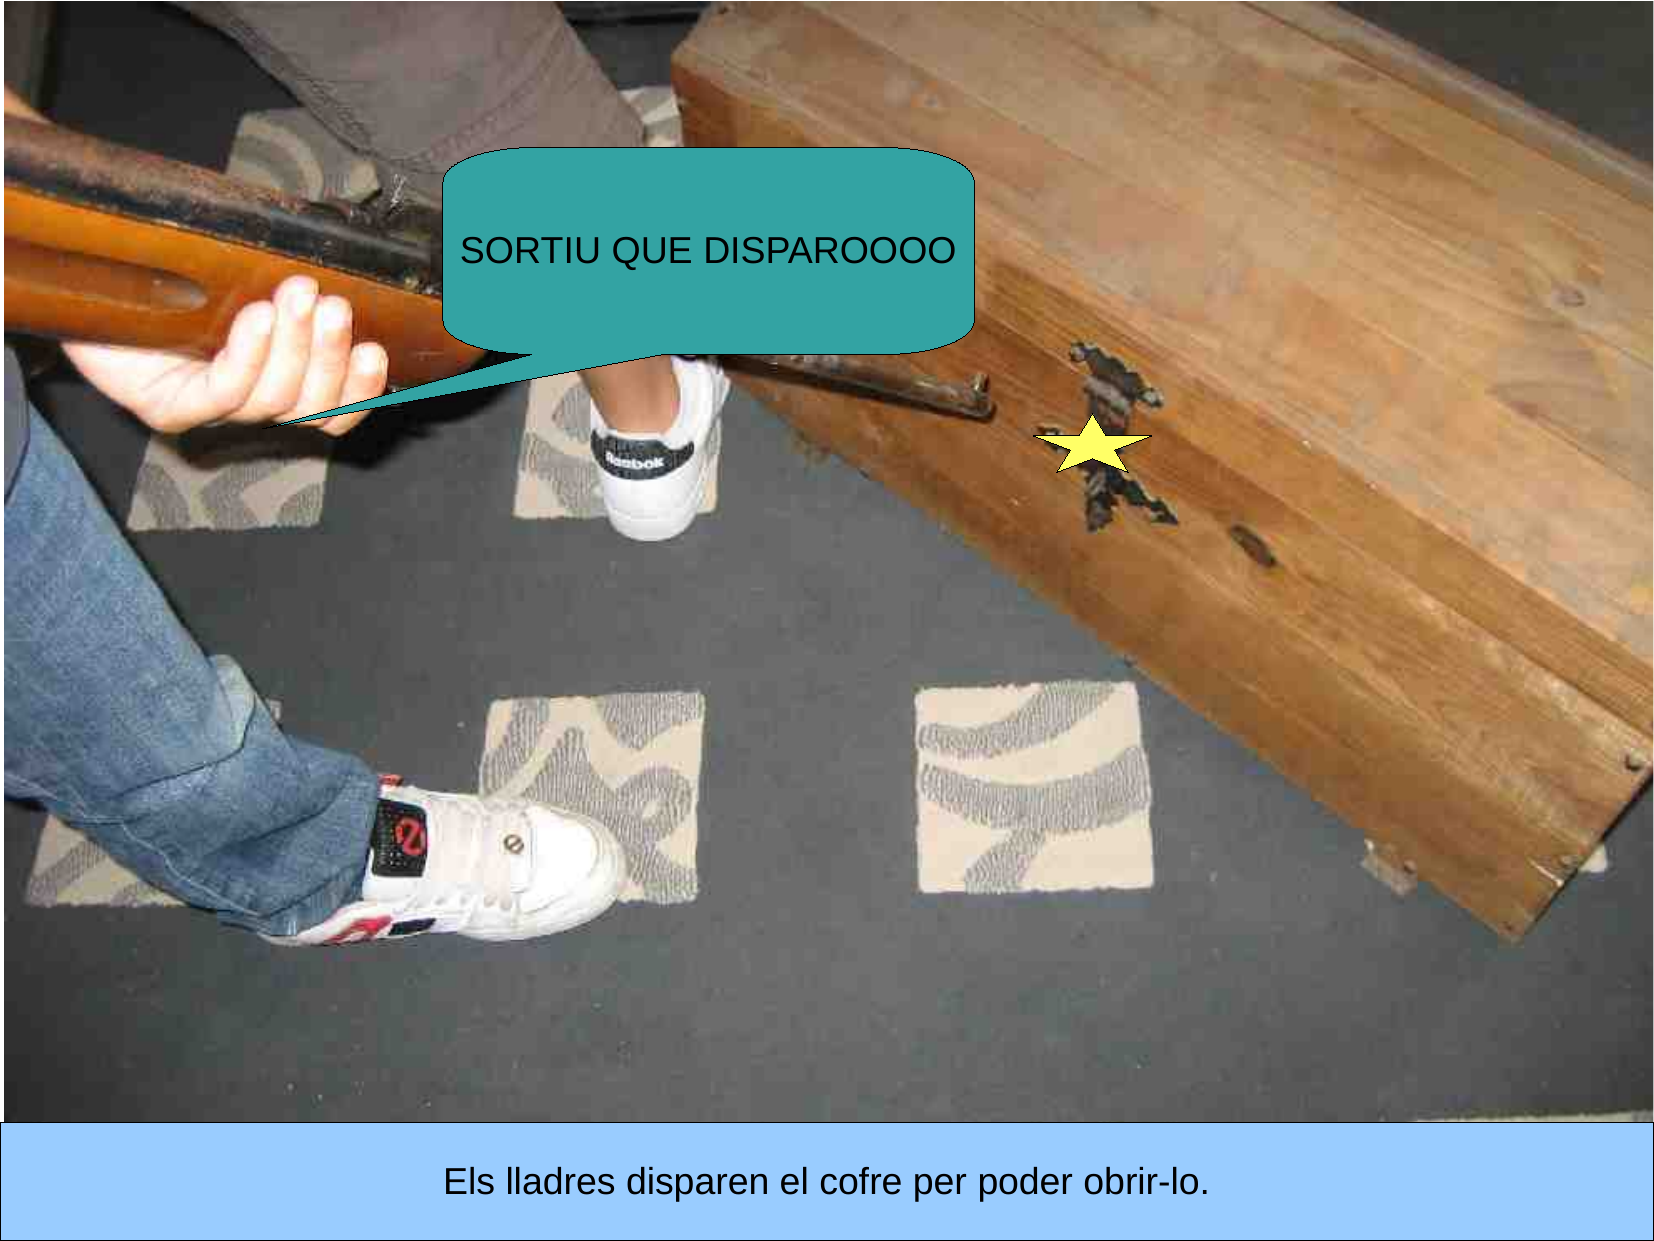

SORTIU QUE DISPAROOOO
Els lladres disparen el cofre per poder obrir-lo.